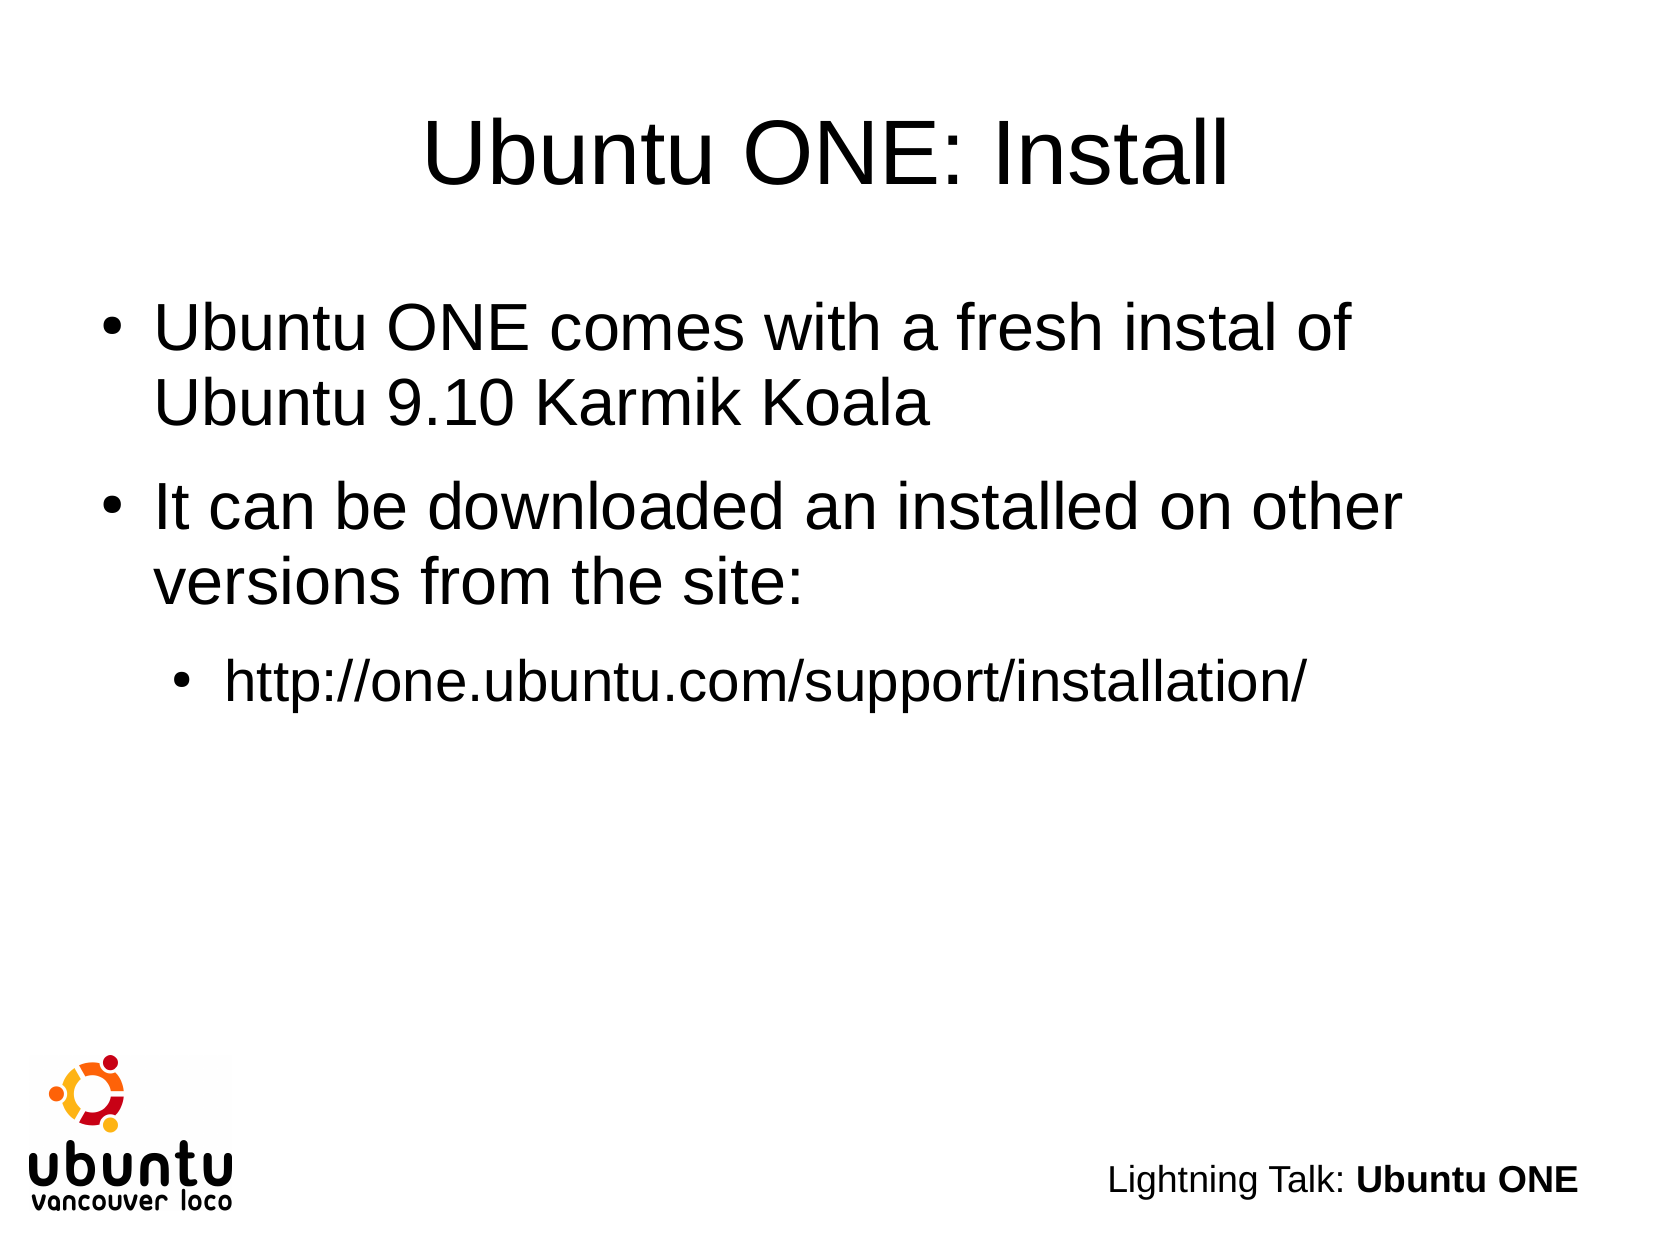

# Ubuntu ONE: Install
Ubuntu ONE comes with a fresh instal of Ubuntu 9.10 Karmik Koala
It can be downloaded an installed on other versions from the site:
http://one.ubuntu.com/support/installation/